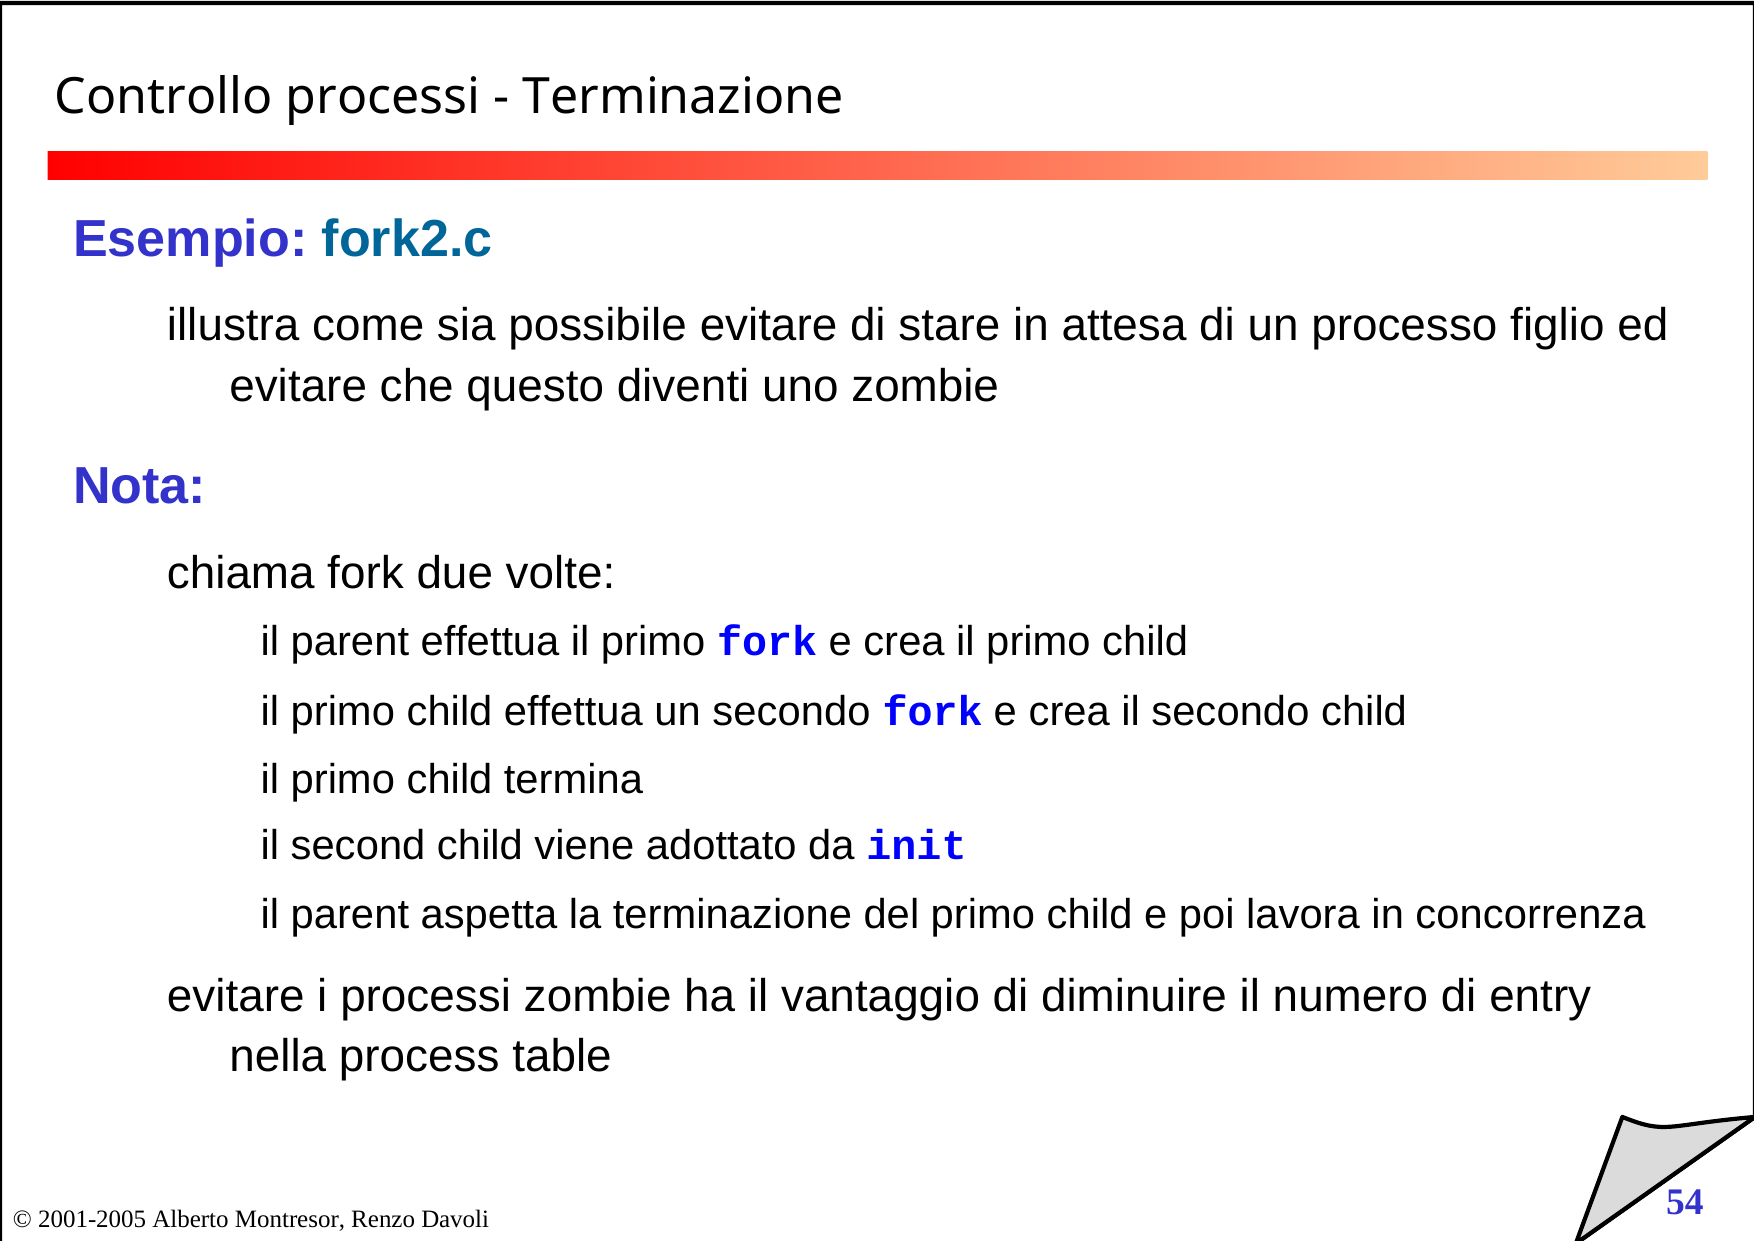

# Controllo processi - Terminazione
Esempio: fork2.c
illustra come sia possibile evitare di stare in attesa di un processo figlio ed evitare che questo diventi uno zombie
Nota:
chiama fork due volte:
il parent effettua il primo fork e crea il primo child
il primo child effettua un secondo fork e crea il secondo child
il primo child termina
il second child viene adottato da init
il parent aspetta la terminazione del primo child e poi lavora in concorrenza
evitare i processi zombie ha il vantaggio di diminuire il numero di entry nella process table